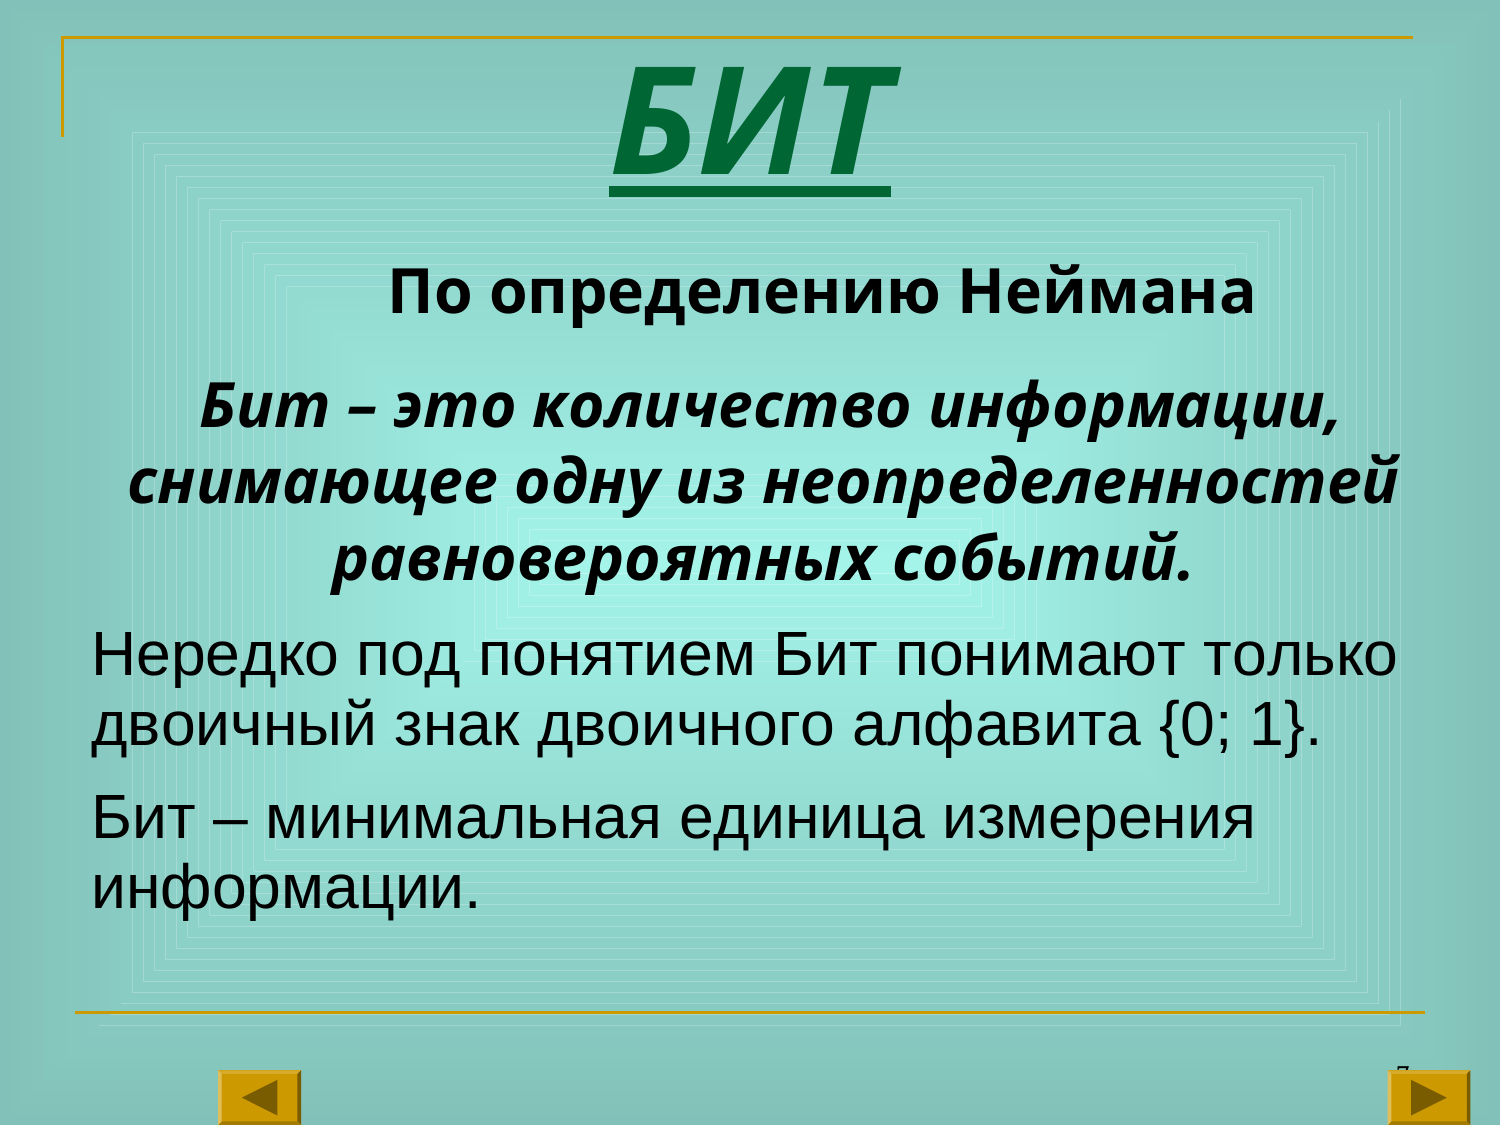

# БИТ
	По определению Неймана
 Бит – это количество информации, снимающее одну из неопределенностей равновероятных событий.
Нередко под понятием Бит понимают только двоичный знак двоичного алфавита {0; 1}.
Бит – минимальная единица измерения информации.
7